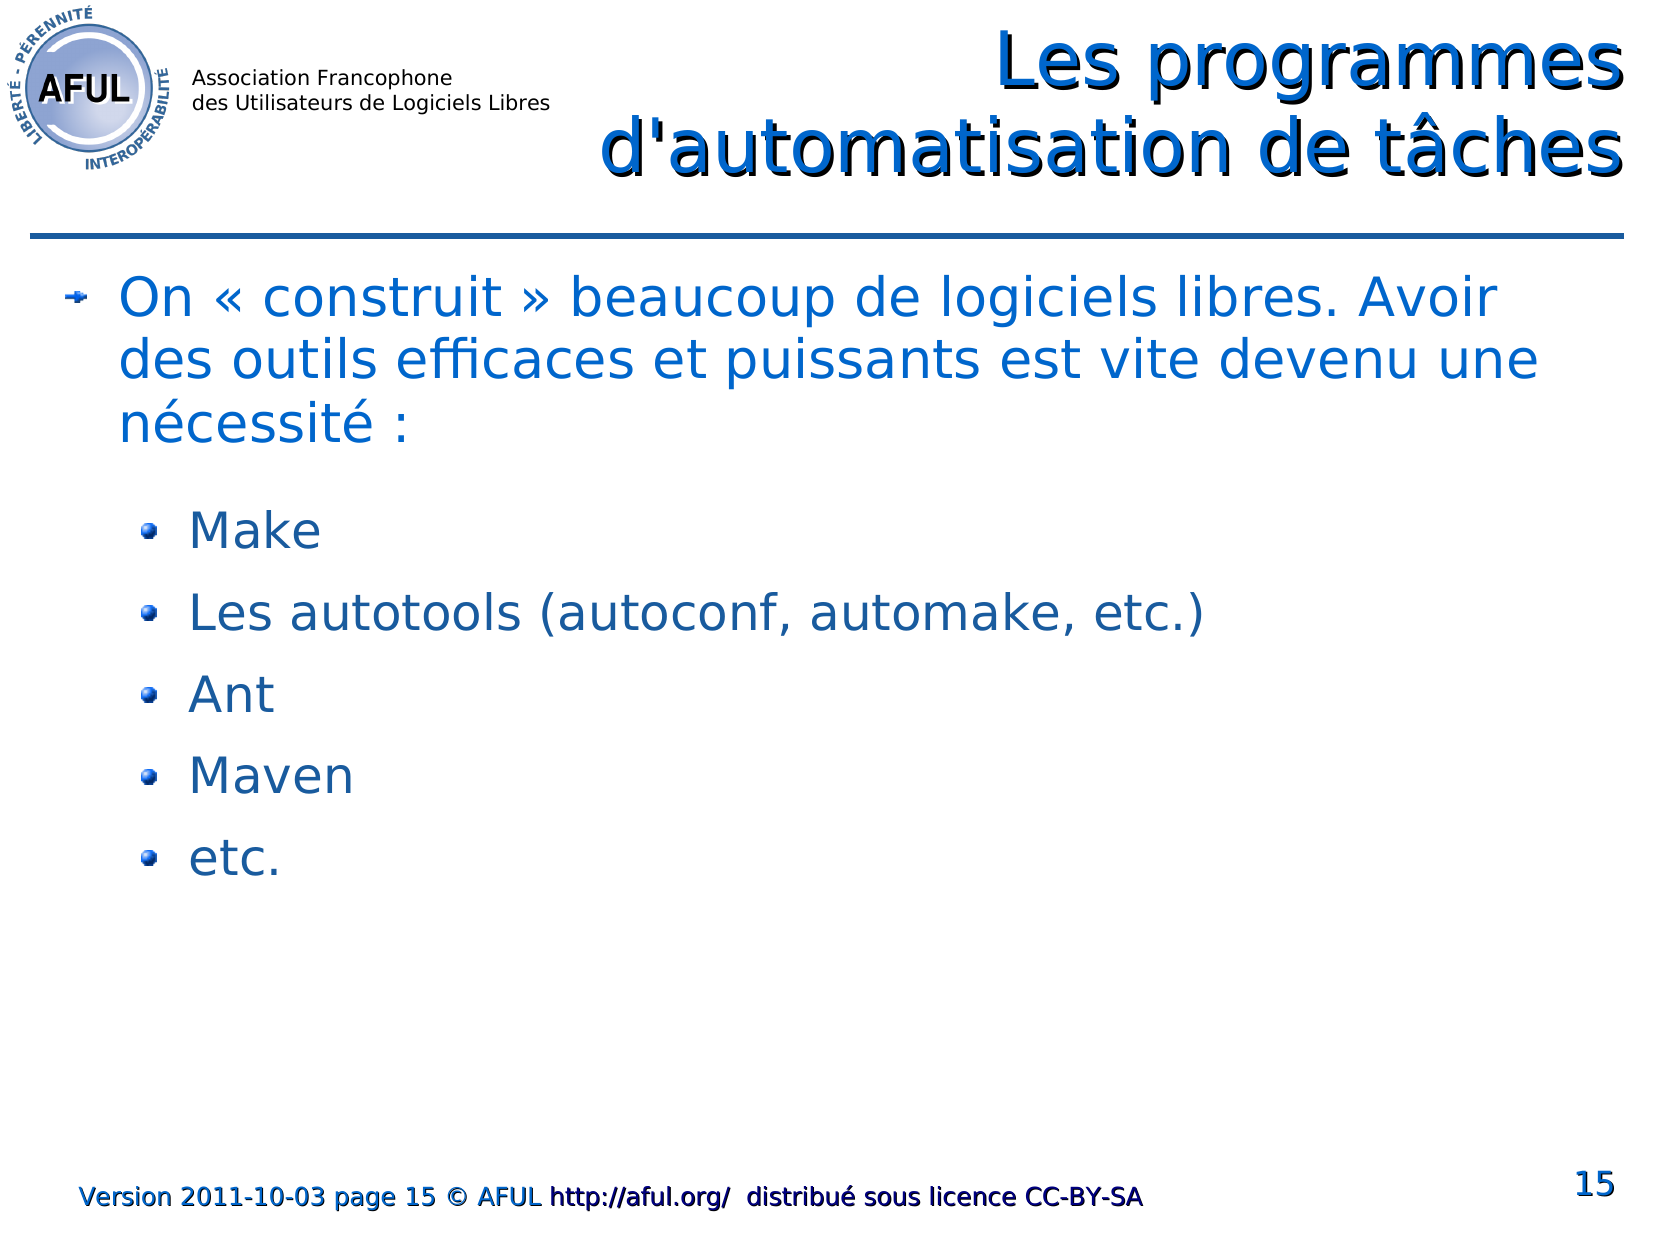

# Les programmes d'automatisation de tâches
On « construit » beaucoup de logiciels libres. Avoir des outils efficaces et puissants est vite devenu une nécessité :
Make
Les autotools (autoconf, automake, etc.)
Ant
Maven
etc.